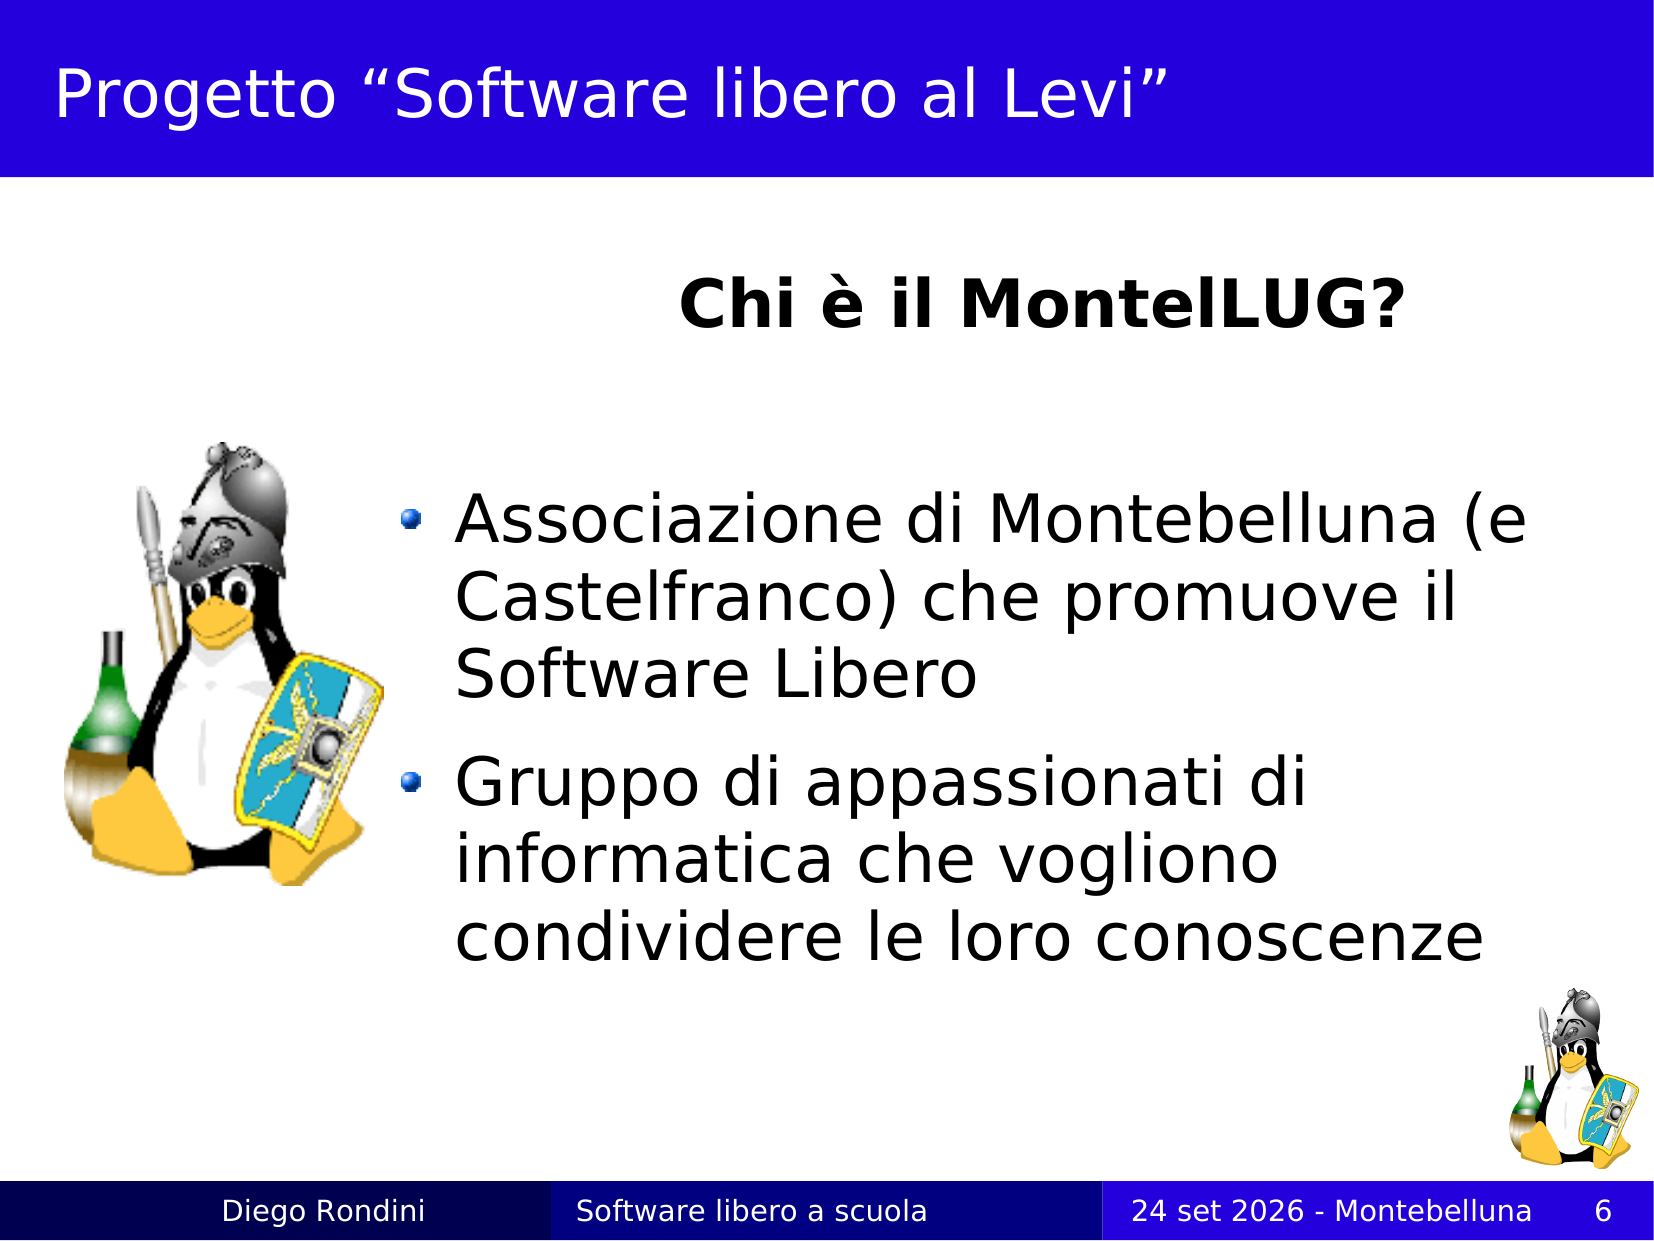

# Progetto “Software libero al Levi”
Chi è il MontelLUG?
Associazione di Montebelluna (e Castelfranco) che promuove il Software Libero
Gruppo di appassionati di informatica che vogliono condividere le loro conoscenze